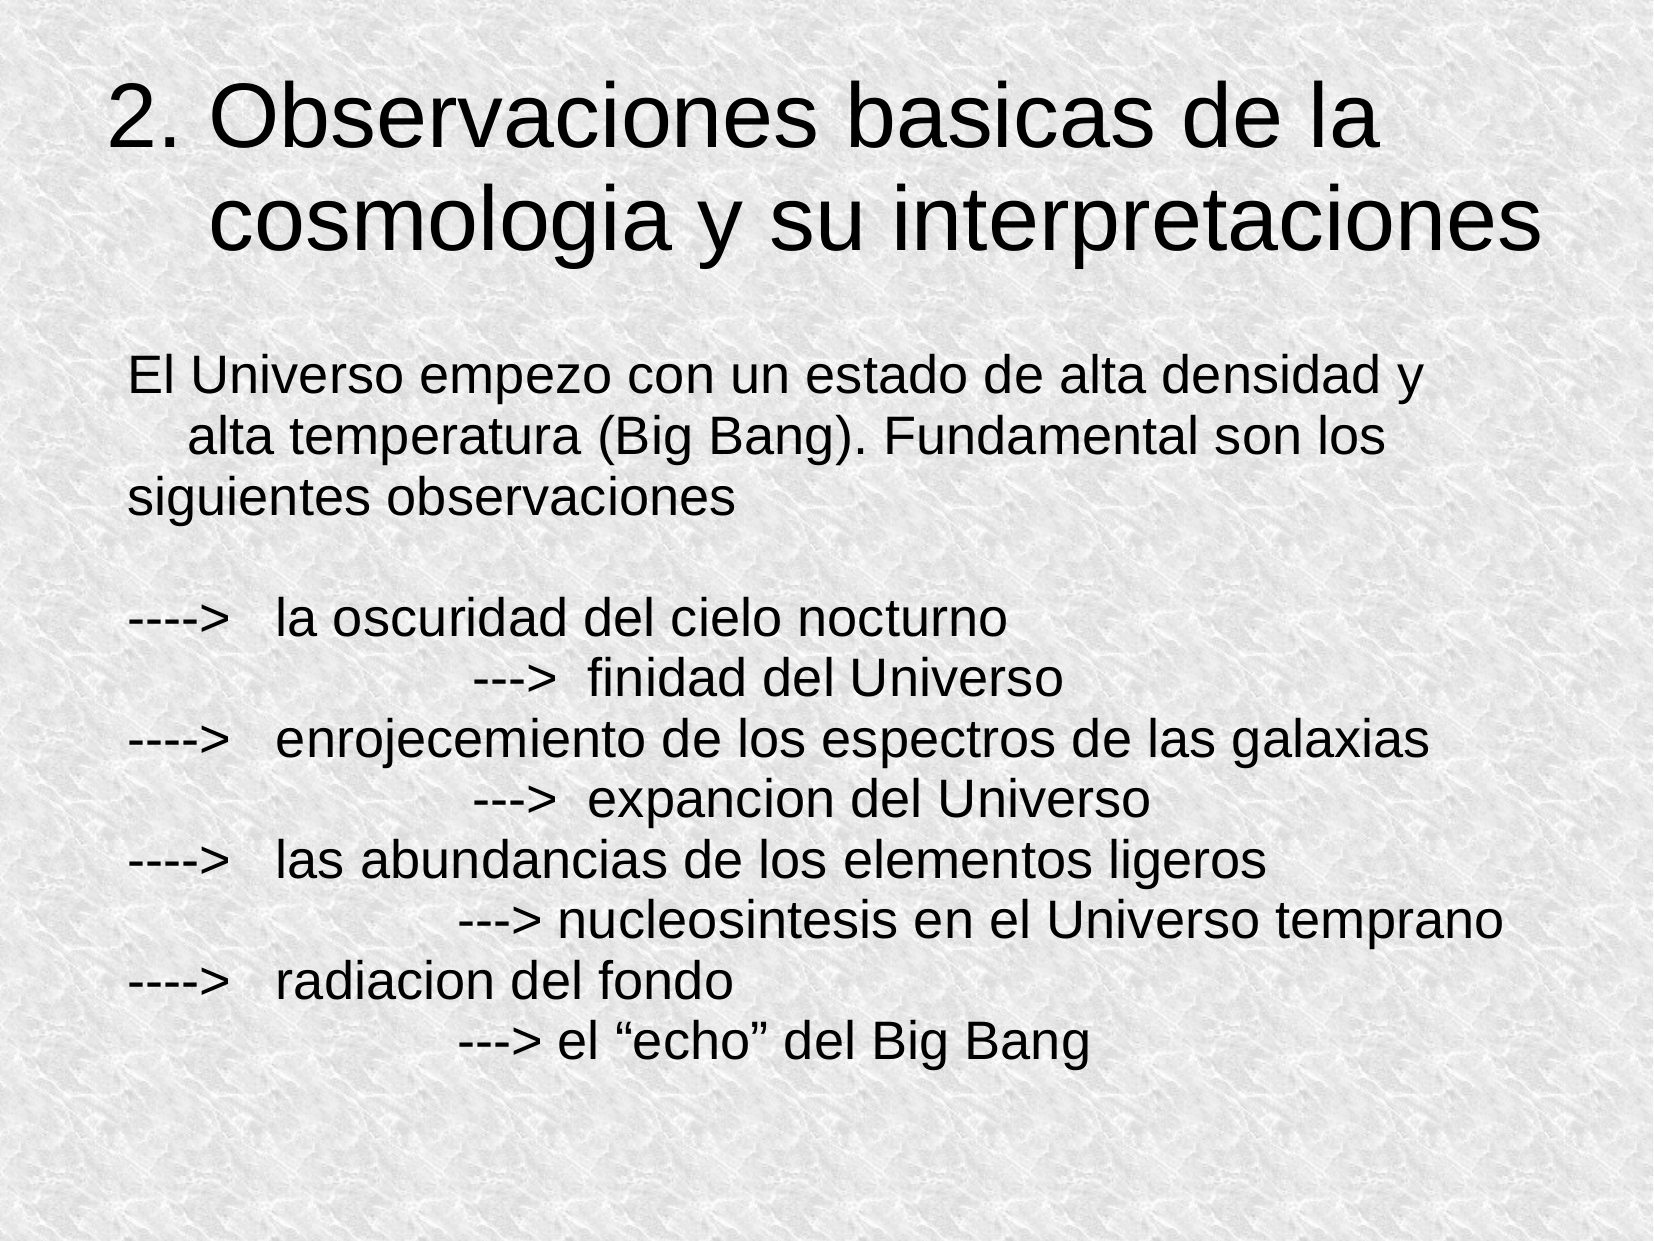

2. Observaciones basicas de la
 cosmologia y su interpretaciones
El Universo empezo con un estado de alta densidad y
 alta temperatura (Big Bang). Fundamental son los
siguientes observaciones
----> la oscuridad del cielo nocturno
 ---> finidad del Universo
----> enrojecemiento de los espectros de las galaxias
 ---> expancion del Universo
----> las abundancias de los elementos ligeros
 ---> nucleosintesis en el Universo temprano
----> radiacion del fondo
 ---> el “echo” del Big Bang